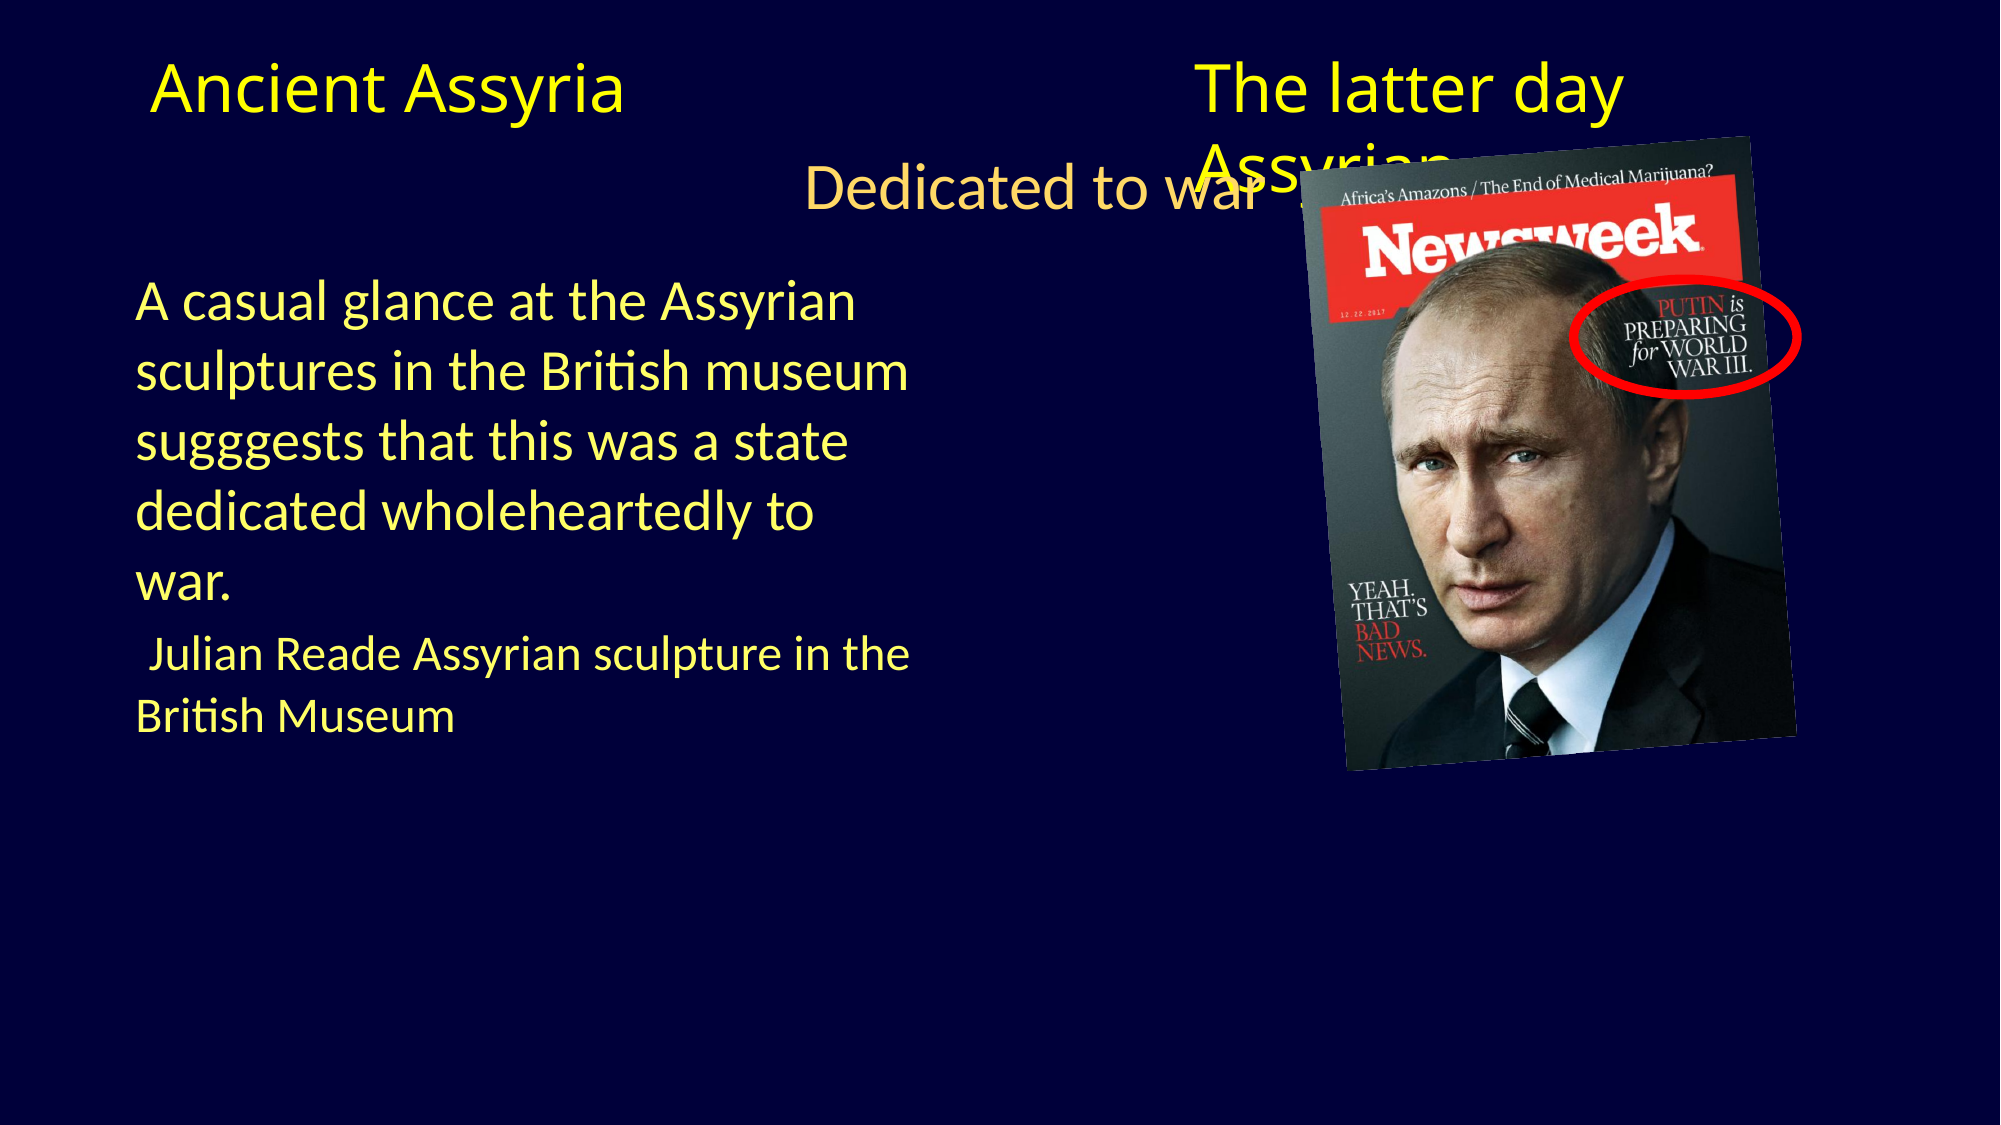

Ancient Assyria
The latter day Assyrian
Dedicated to war
A casual glance at the Assyrian sculptures in the British museum sugggests that this was a state dedicated wholeheartedly to war.
 Julian Reade Assyrian sculpture in the British Museum